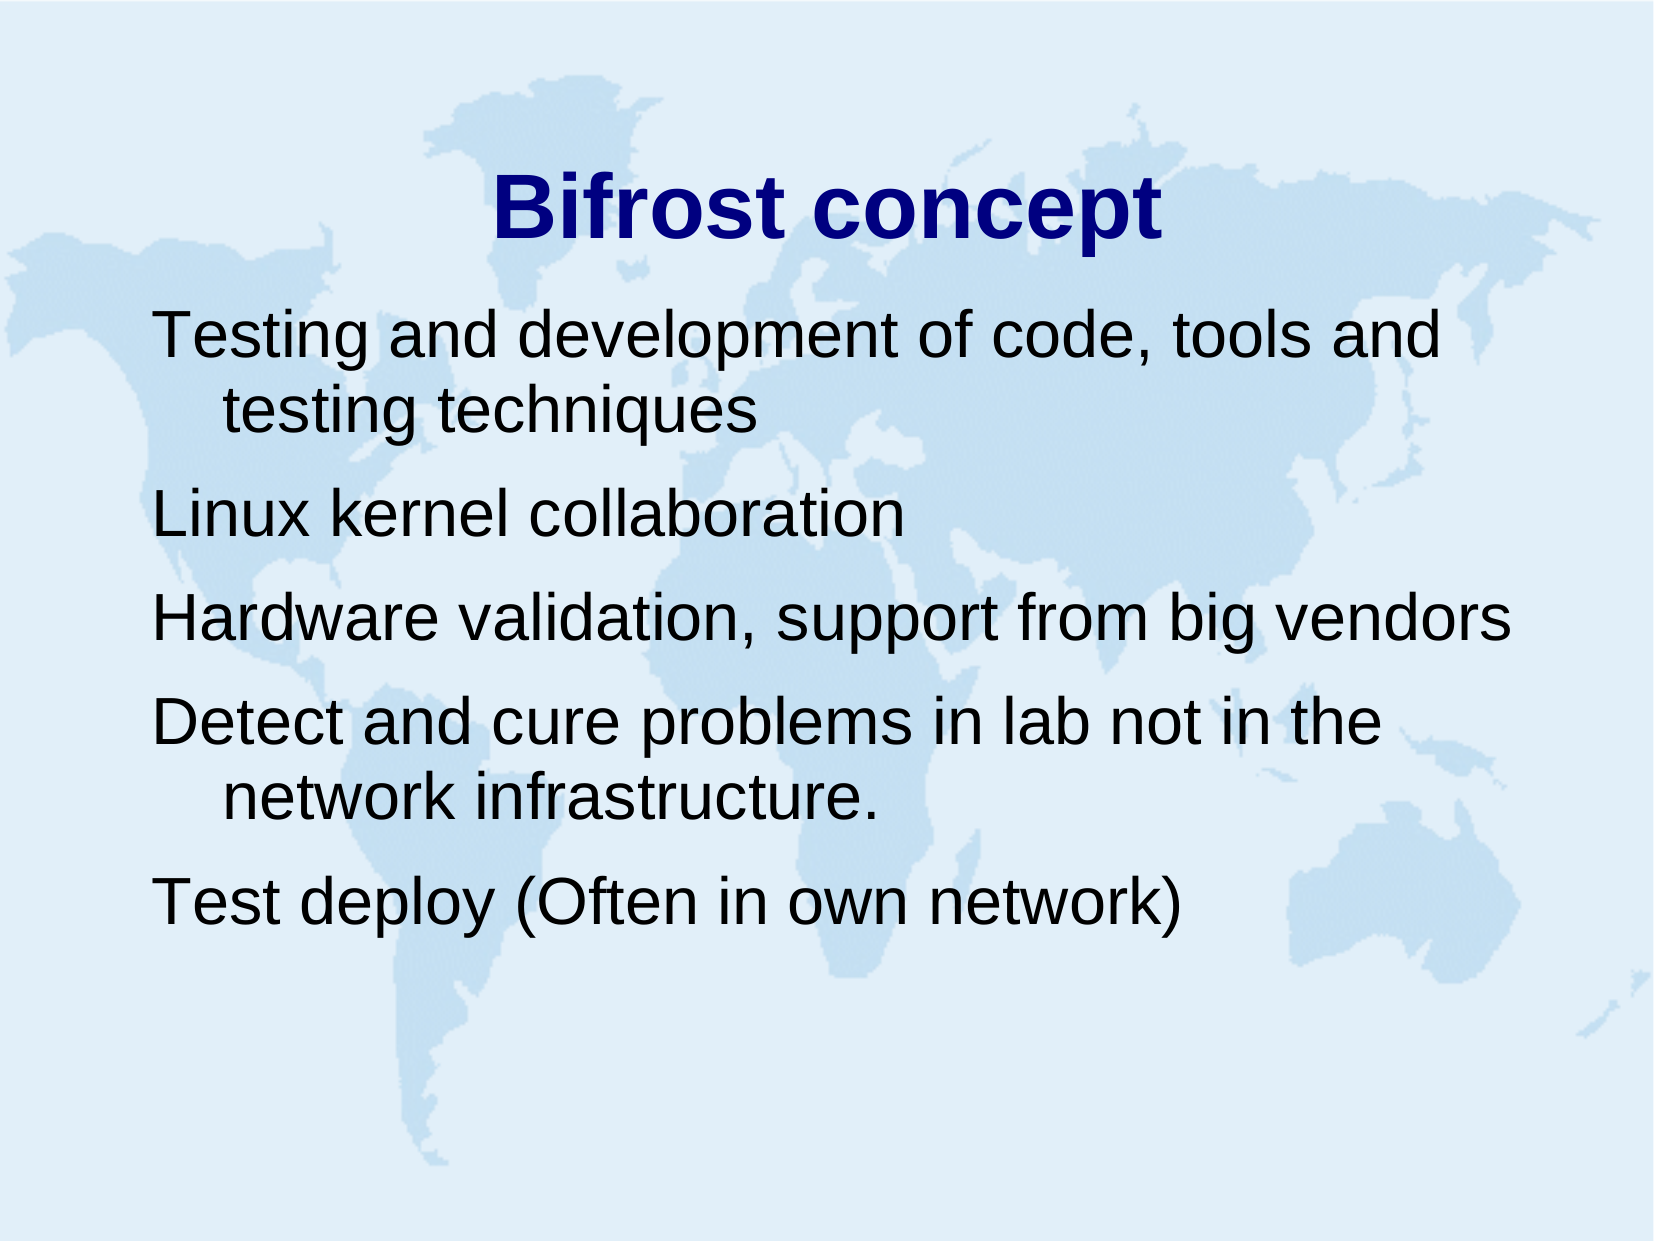

# Bifrost concept
Testing and development of code, tools and testing techniques
Linux kernel collaboration
Hardware validation, support from big vendors
Detect and cure problems in lab not in the network infrastructure.
Test deploy (Often in own network)